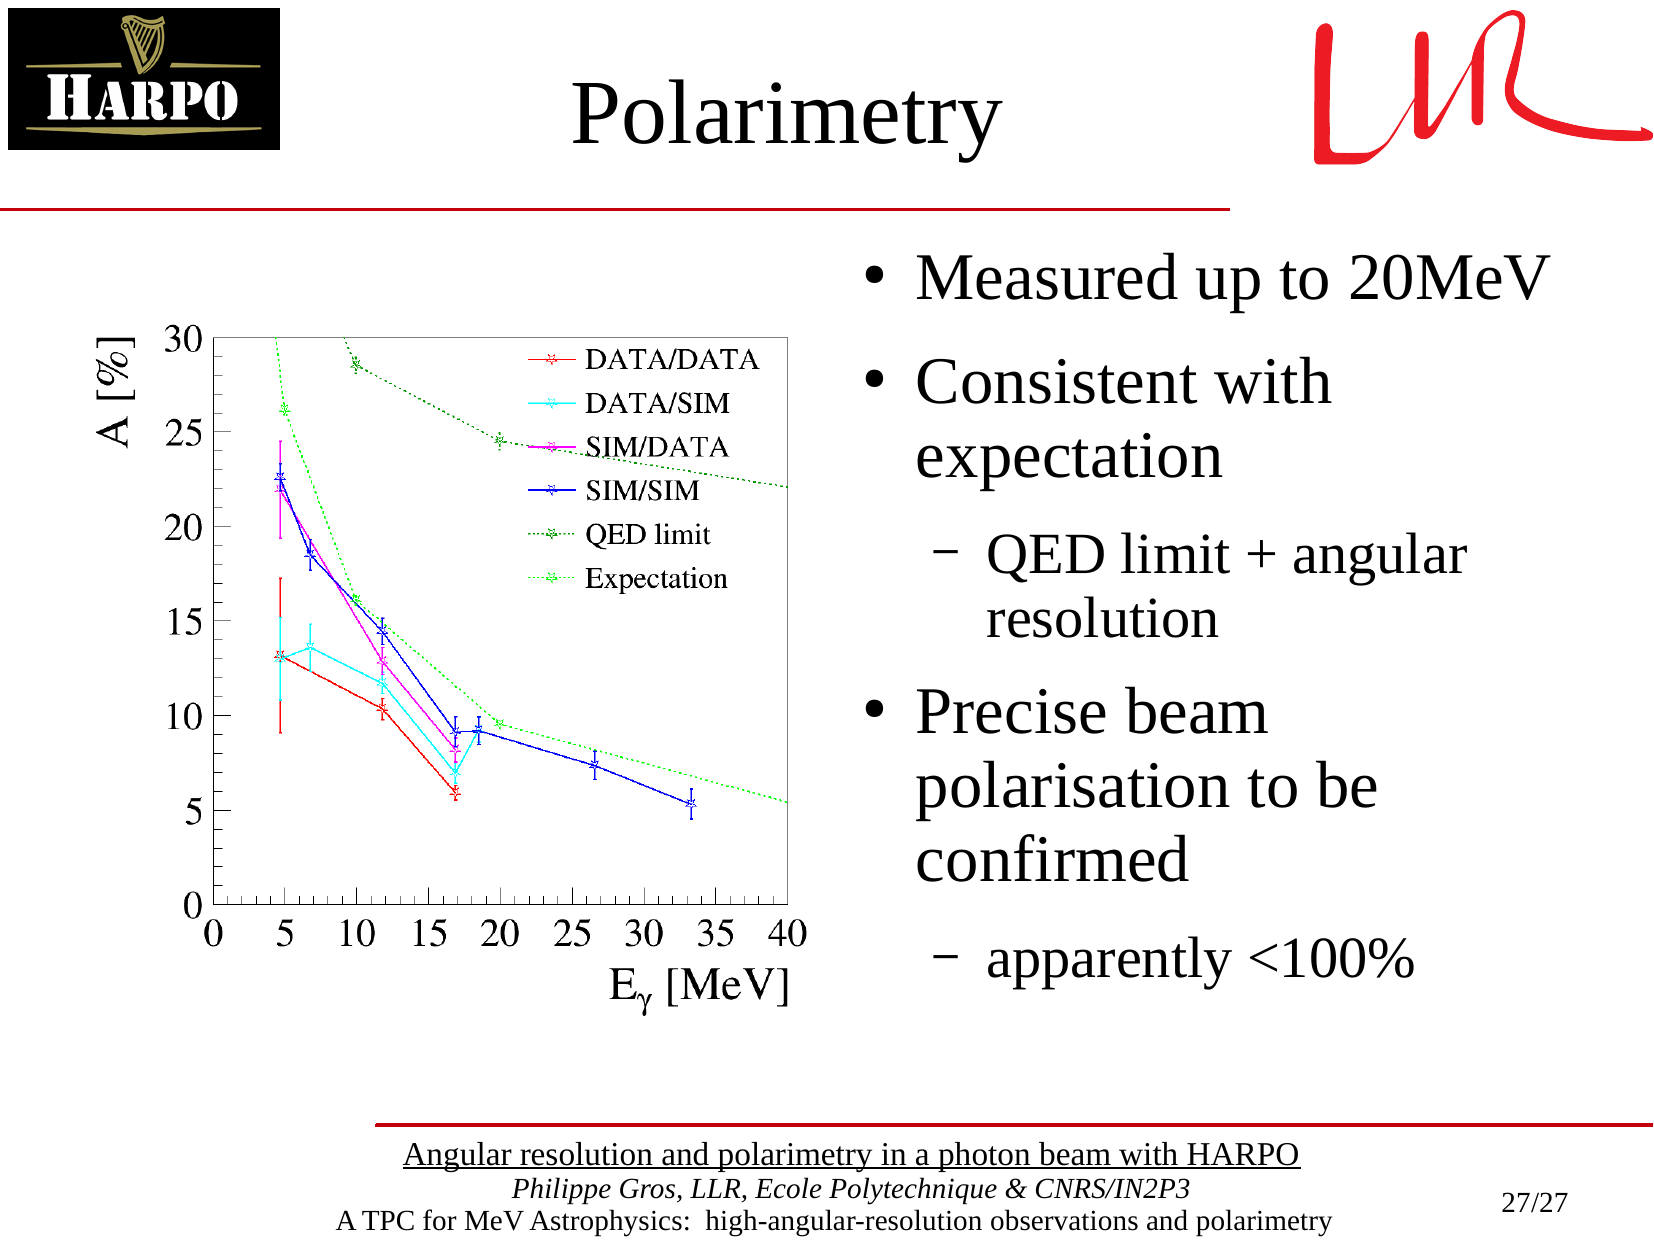

# Polarimetry
Measured up to 20MeV
Consistent with expectation
QED limit + angular resolution
Precise beam polarisation to be confirmed
apparently <100%
27